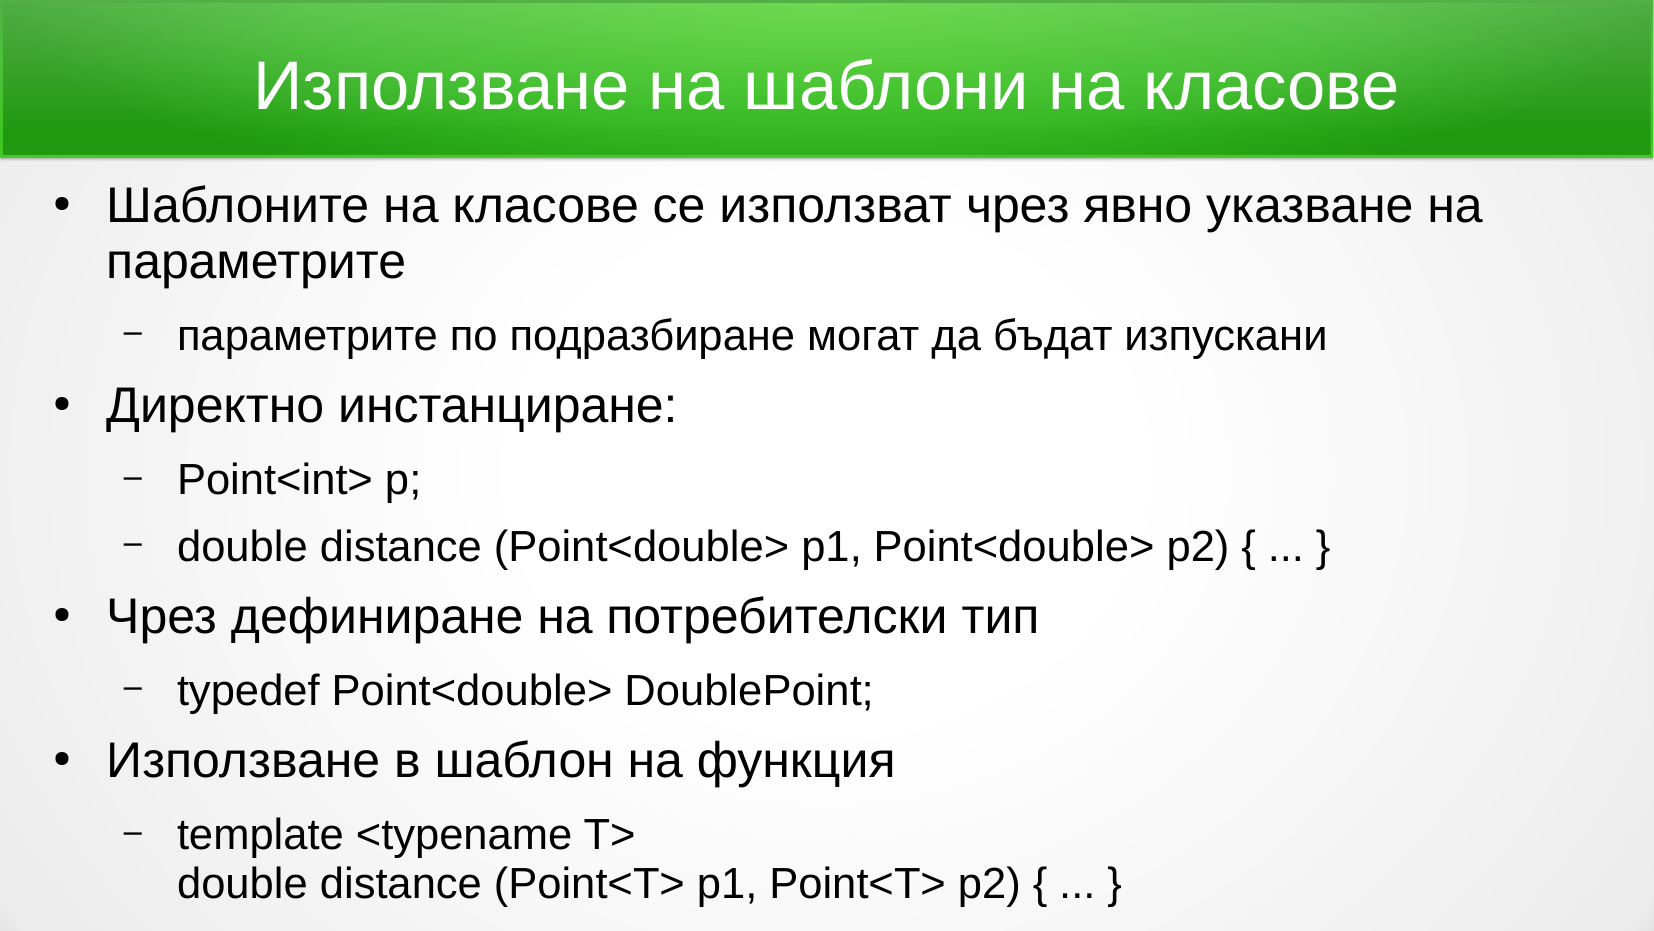

# Използване на шаблони на класове
Шаблоните на класове се използват чрез явно указване на параметрите
параметрите по подразбиране могат да бъдат изпускани
Директно инстанциране:
Point<int> p;
double distance (Point<double> p1, Point<double> p2) { ... }
Чрез дефиниране на потребителски тип
typedef Point<double> DoublePoint;
Използване в шаблон на функция
template <typename T>
double distance (Point<T> p1, Point<T> p2) { ... }